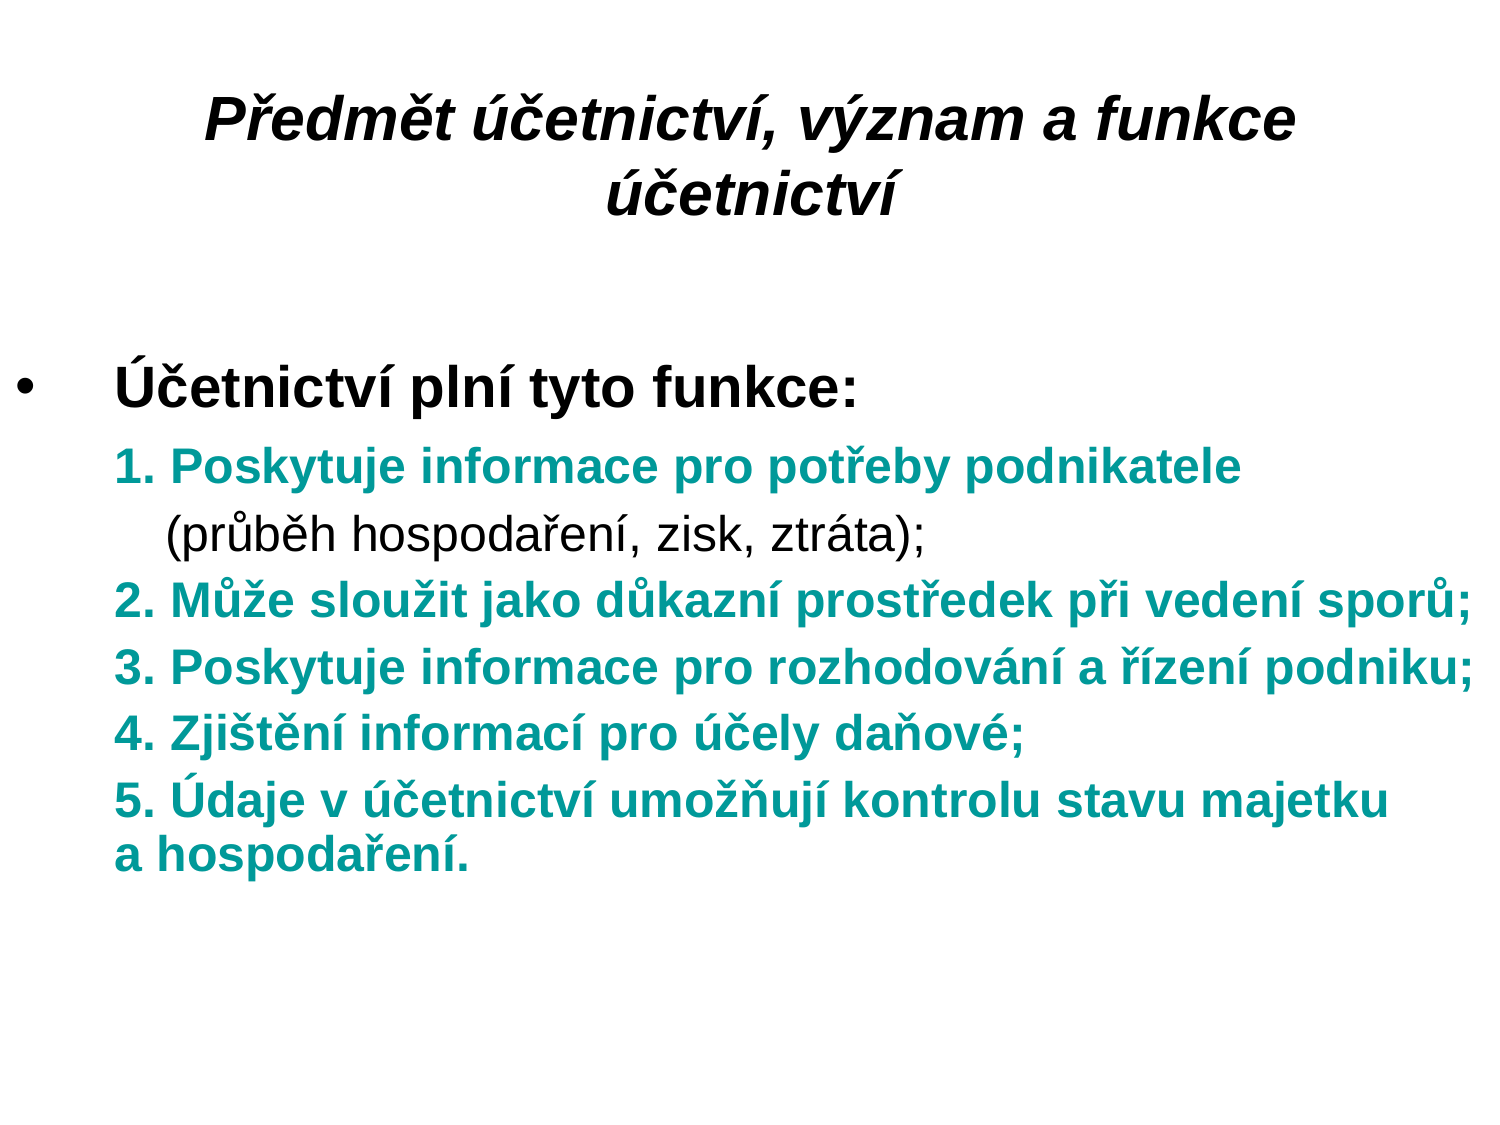

# Předmět účetnictví, význam a funkce účetnictví
Účetnictví plní tyto funkce:
	1. Poskytuje informace pro potřeby podnikatele
		(průběh hospodaření, zisk, ztráta);
	2. Může sloužit jako důkazní prostředek při vedení sporů;
	3. Poskytuje informace pro rozhodování a řízení podniku;
	4. Zjištění informací pro účely daňové;
	5. Údaje v účetnictví umožňují kontrolu stavu majetku
a hospodaření.